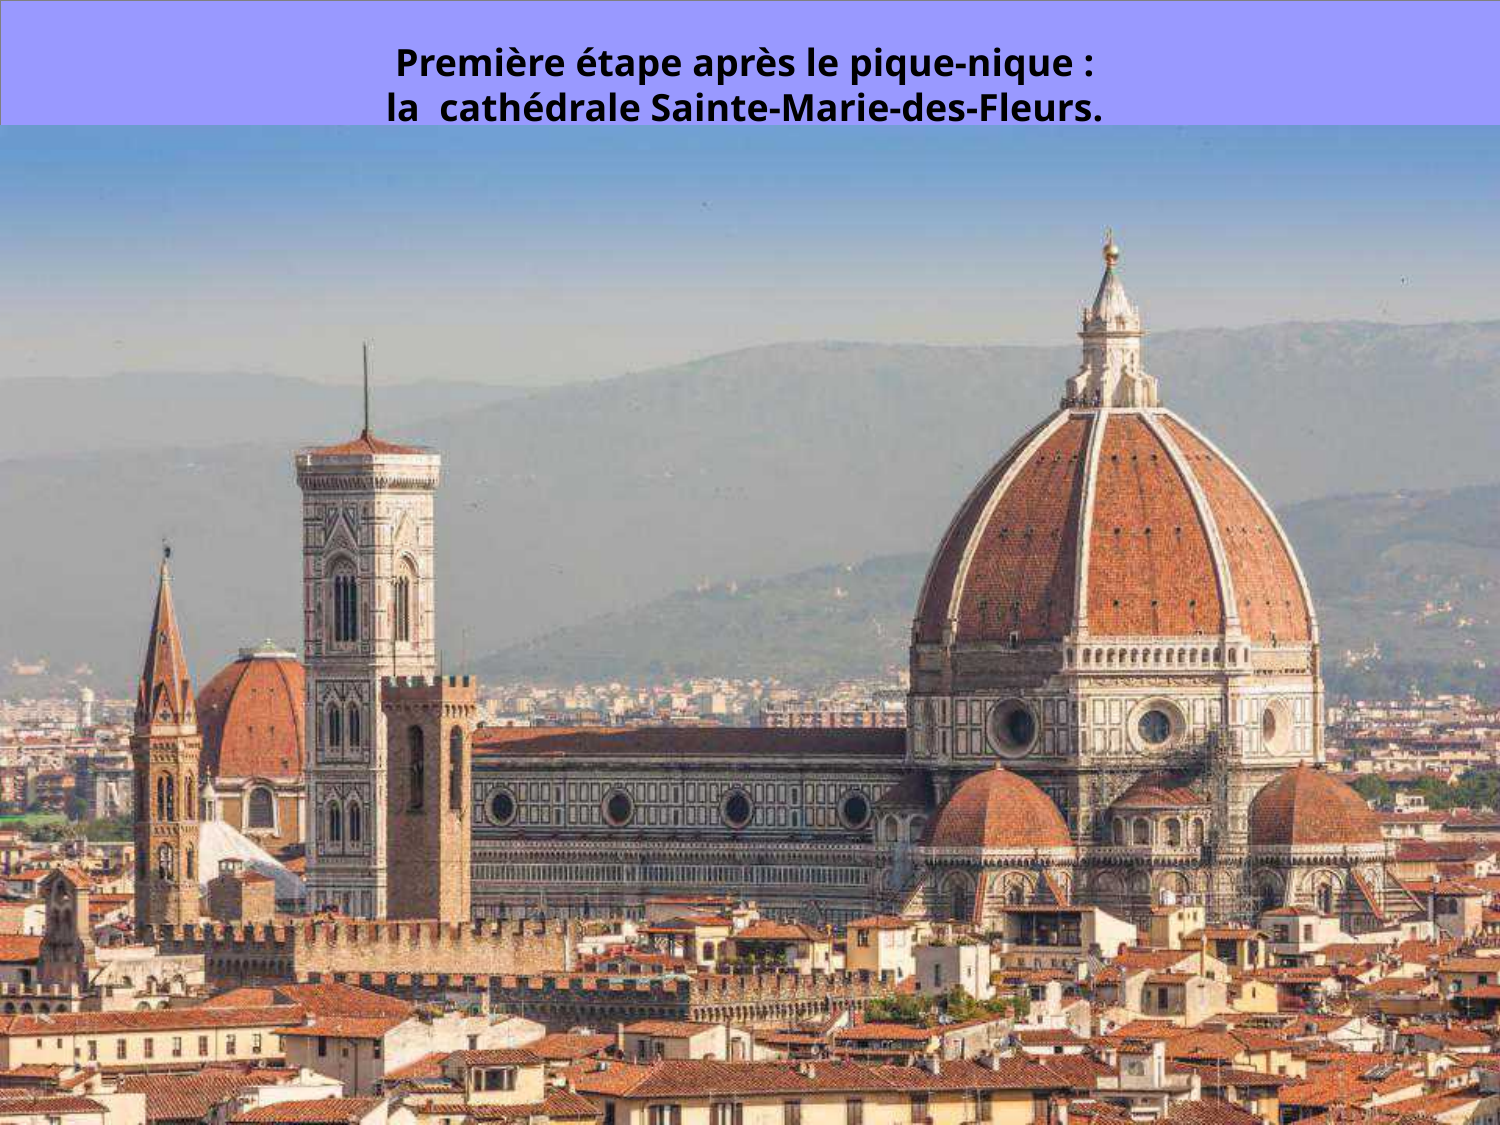

Première étape après le pique-nique :
la cathédrale Sainte-Marie-des-Fleurs.